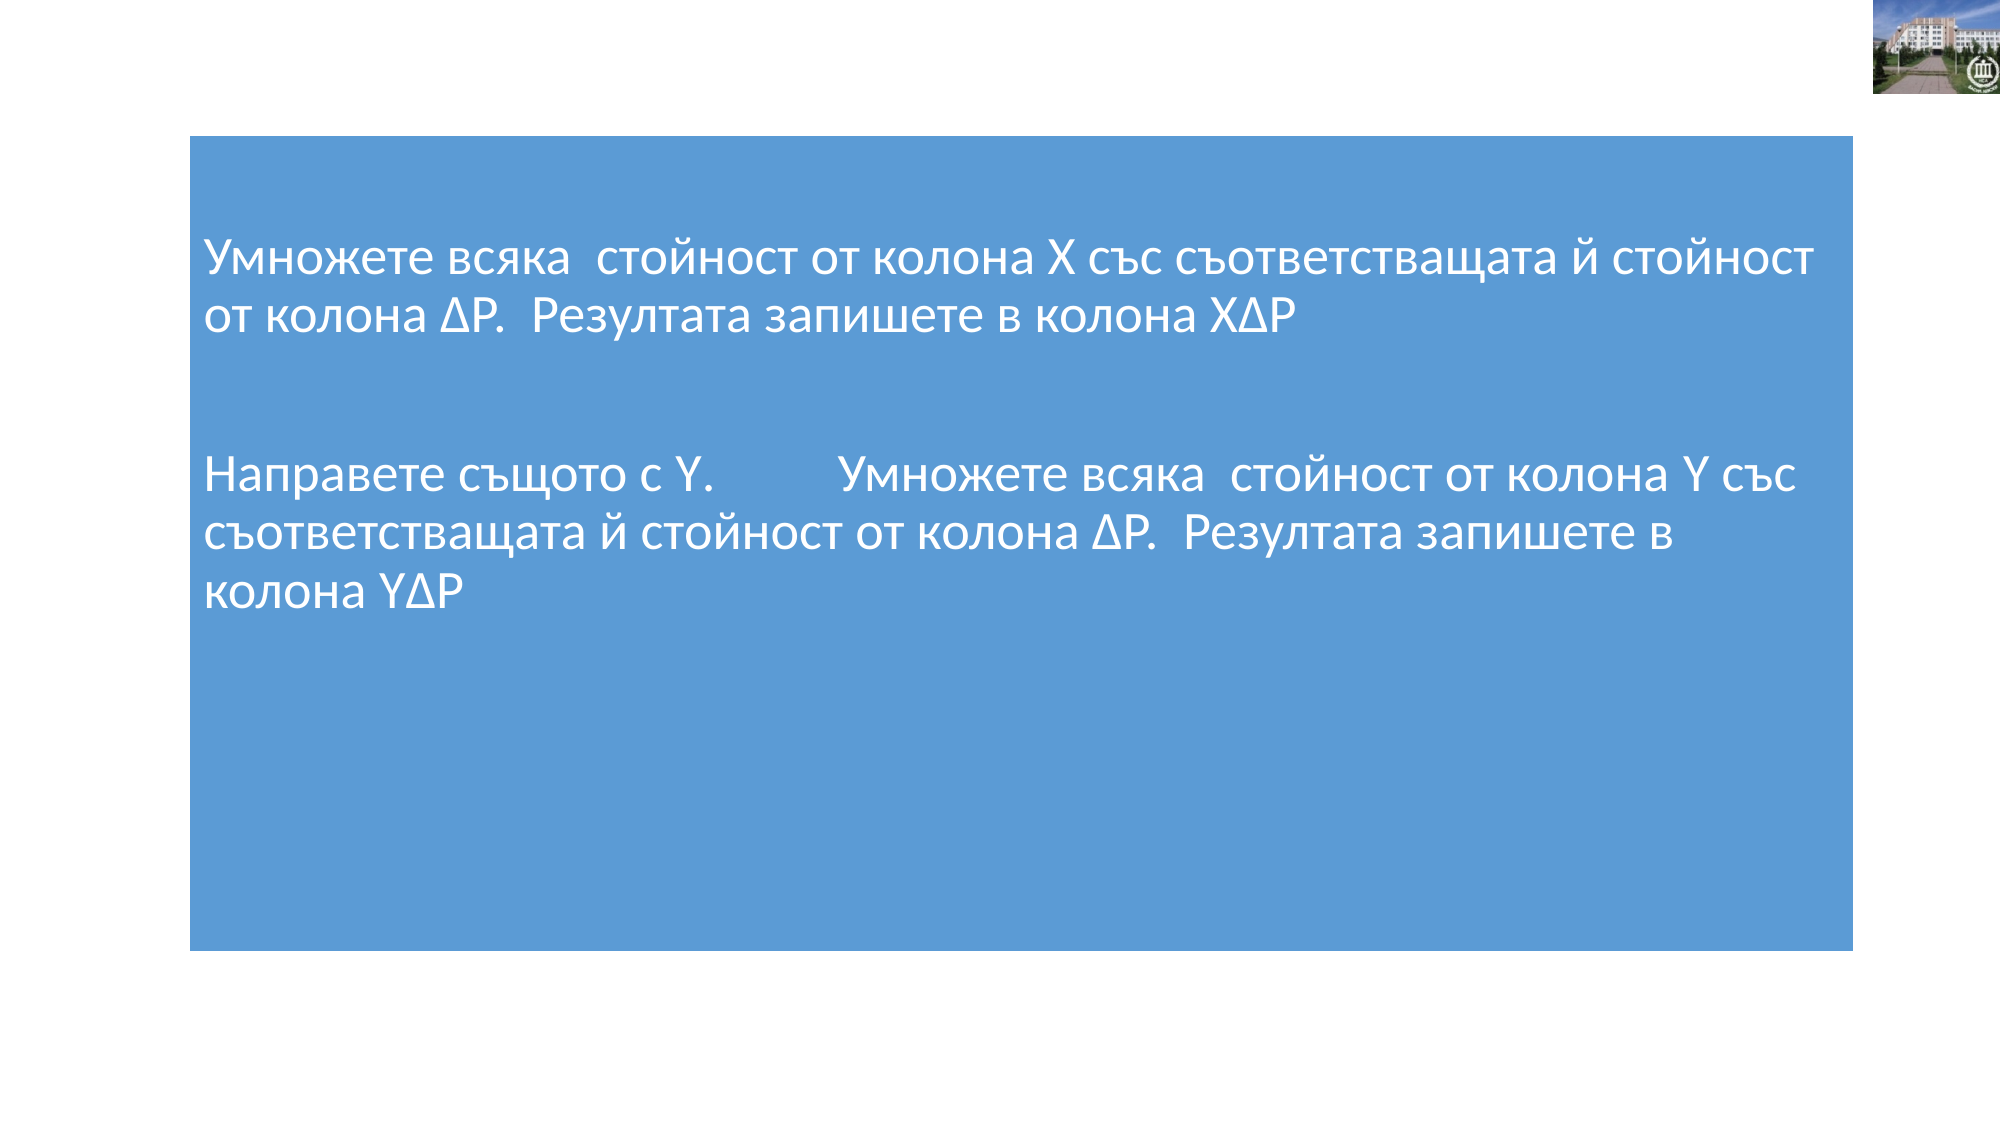

# Умножете всяка стойност от колона Х със съответстващата й стойност от колона ∆Р. Резултата запишете в колона Х∆Р
Направете същото с Y. Умножете всяка стойност от колона Y със съответстващата й стойност от колона ∆Р. Резултата запишете в колона Y∆Р